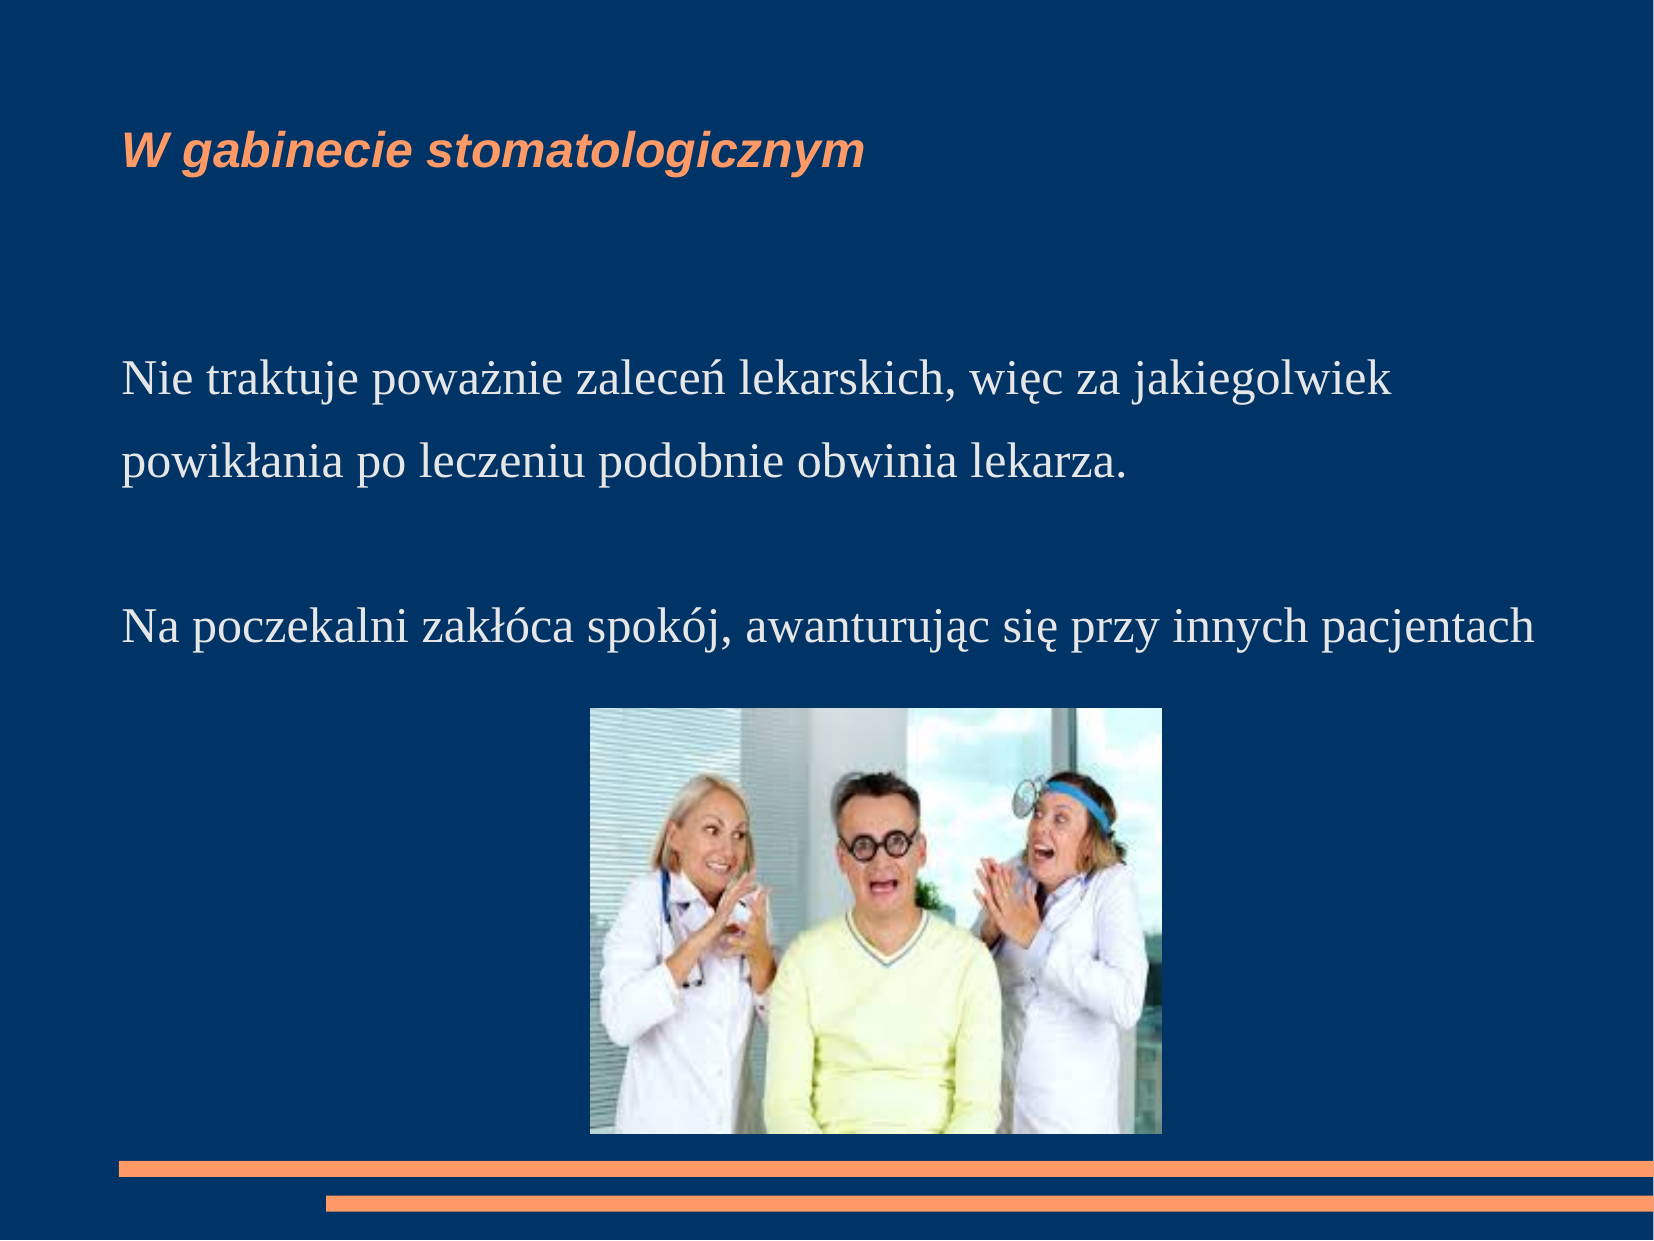

# W gabinecie stomatologicznym
Nie traktuje poważnie zaleceń lekarskich, więc za jakiegolwiek powikłania po leczeniu podobnie obwinia lekarza.
Na poczekalni zakłóca spokój, awanturując się przy innych pacjentach